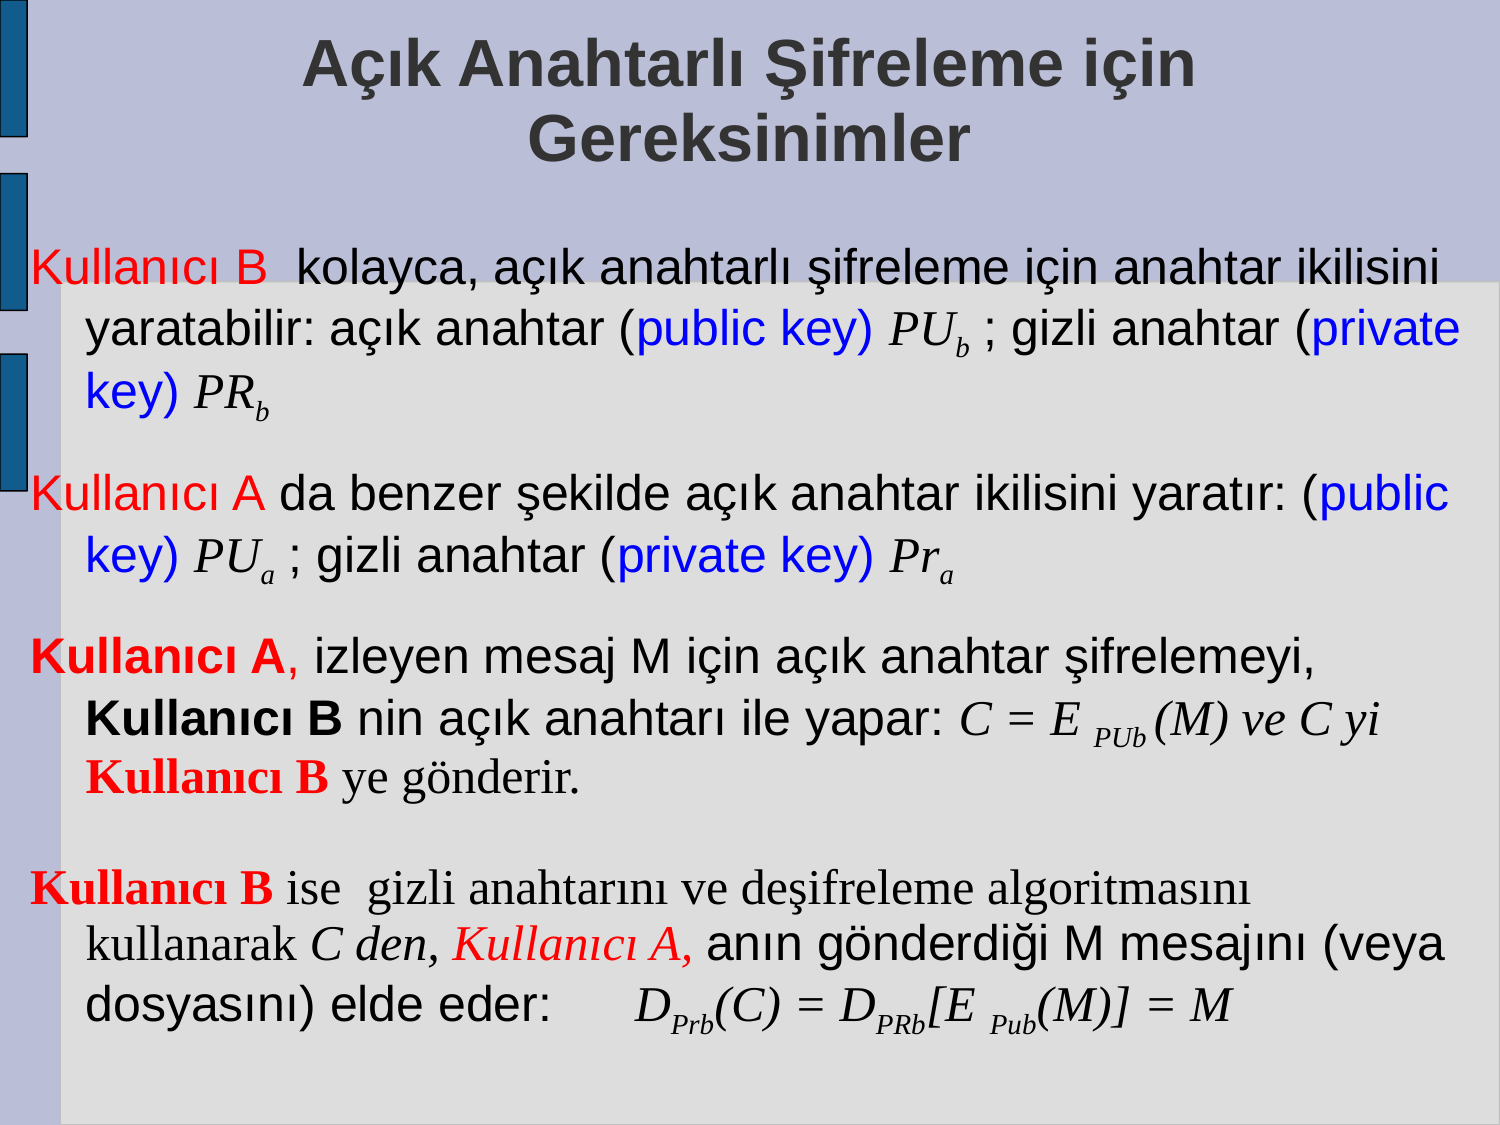

# Açık Anahtarlı Şifreleme için Gereksinimler
Kullanıcı B kolayca, açık anahtarlı şifreleme için anahtar ikilisini yaratabilir: açık anahtar (public key) PUb ; gizli anahtar (private key) PRb
Kullanıcı A da benzer şekilde açık anahtar ikilisini yaratır: (public key) PUa ; gizli anahtar (private key) Pra
Kullanıcı A, izleyen mesaj M için açık anahtar şifrelemeyi, Kullanıcı B nin açık anahtarı ile yapar: C = E PUb (M) ve C yi 	Kullanıcı B ye gönderir.
Kullanıcı B ise gizli anahtarını ve deşifreleme algoritmasını kullanarak C den, Kullanıcı A, anın gönderdiği M mesajını (veya dosyasını) elde eder: 	 DPrb(C) = DPRb[E Pub(M)] = M